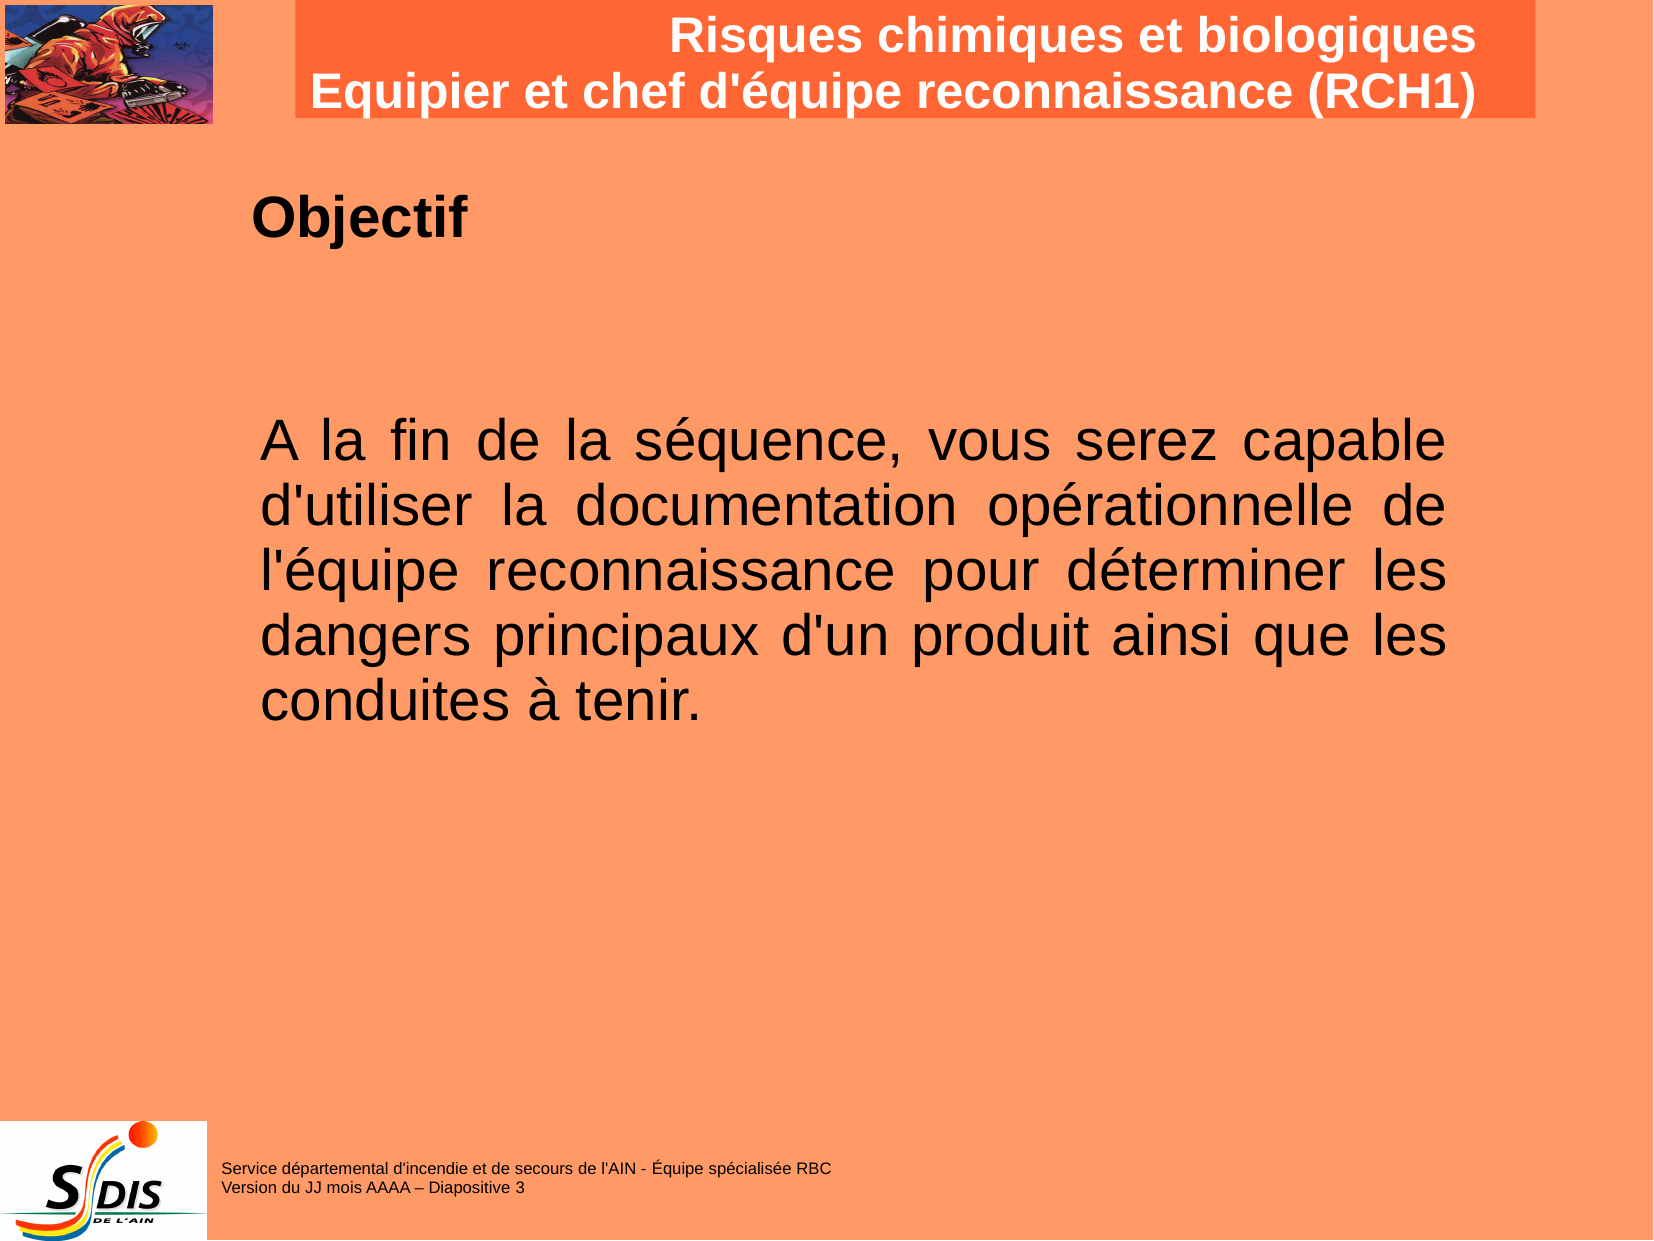

Risques chimiques et biologiques
Equipier et chef d'équipe reconnaissance (RCH1)
Objectif
# A la fin de la séquence, vous serez capable d'utiliser la documentation opérationnelle de l'équipe reconnaissance pour déterminer les dangers principaux d'un produit ainsi que les conduites à tenir.